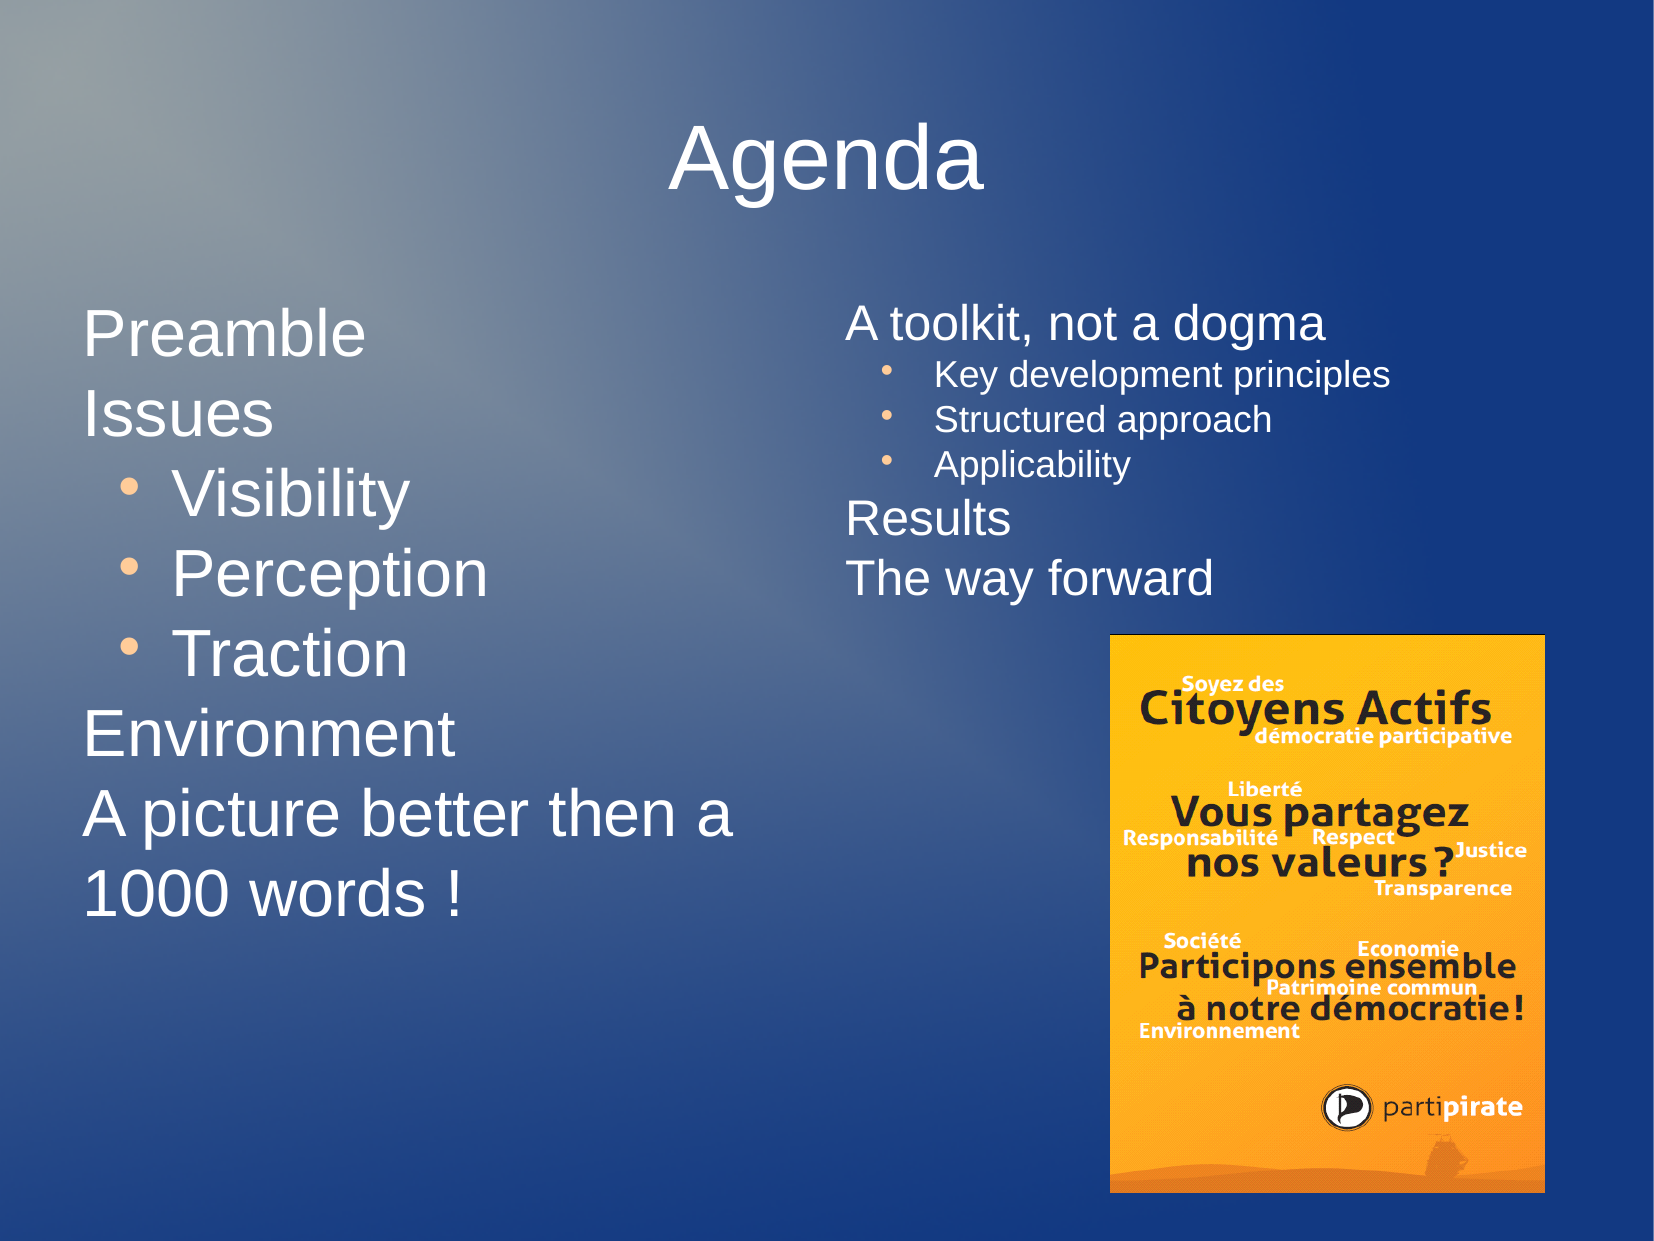

Agenda
Preamble
Issues
Visibility
Perception
Traction
Environment
A picture better then a 1000 words !
A toolkit, not a dogma
Key development principles
Structured approach
Applicability
Results
The way forward